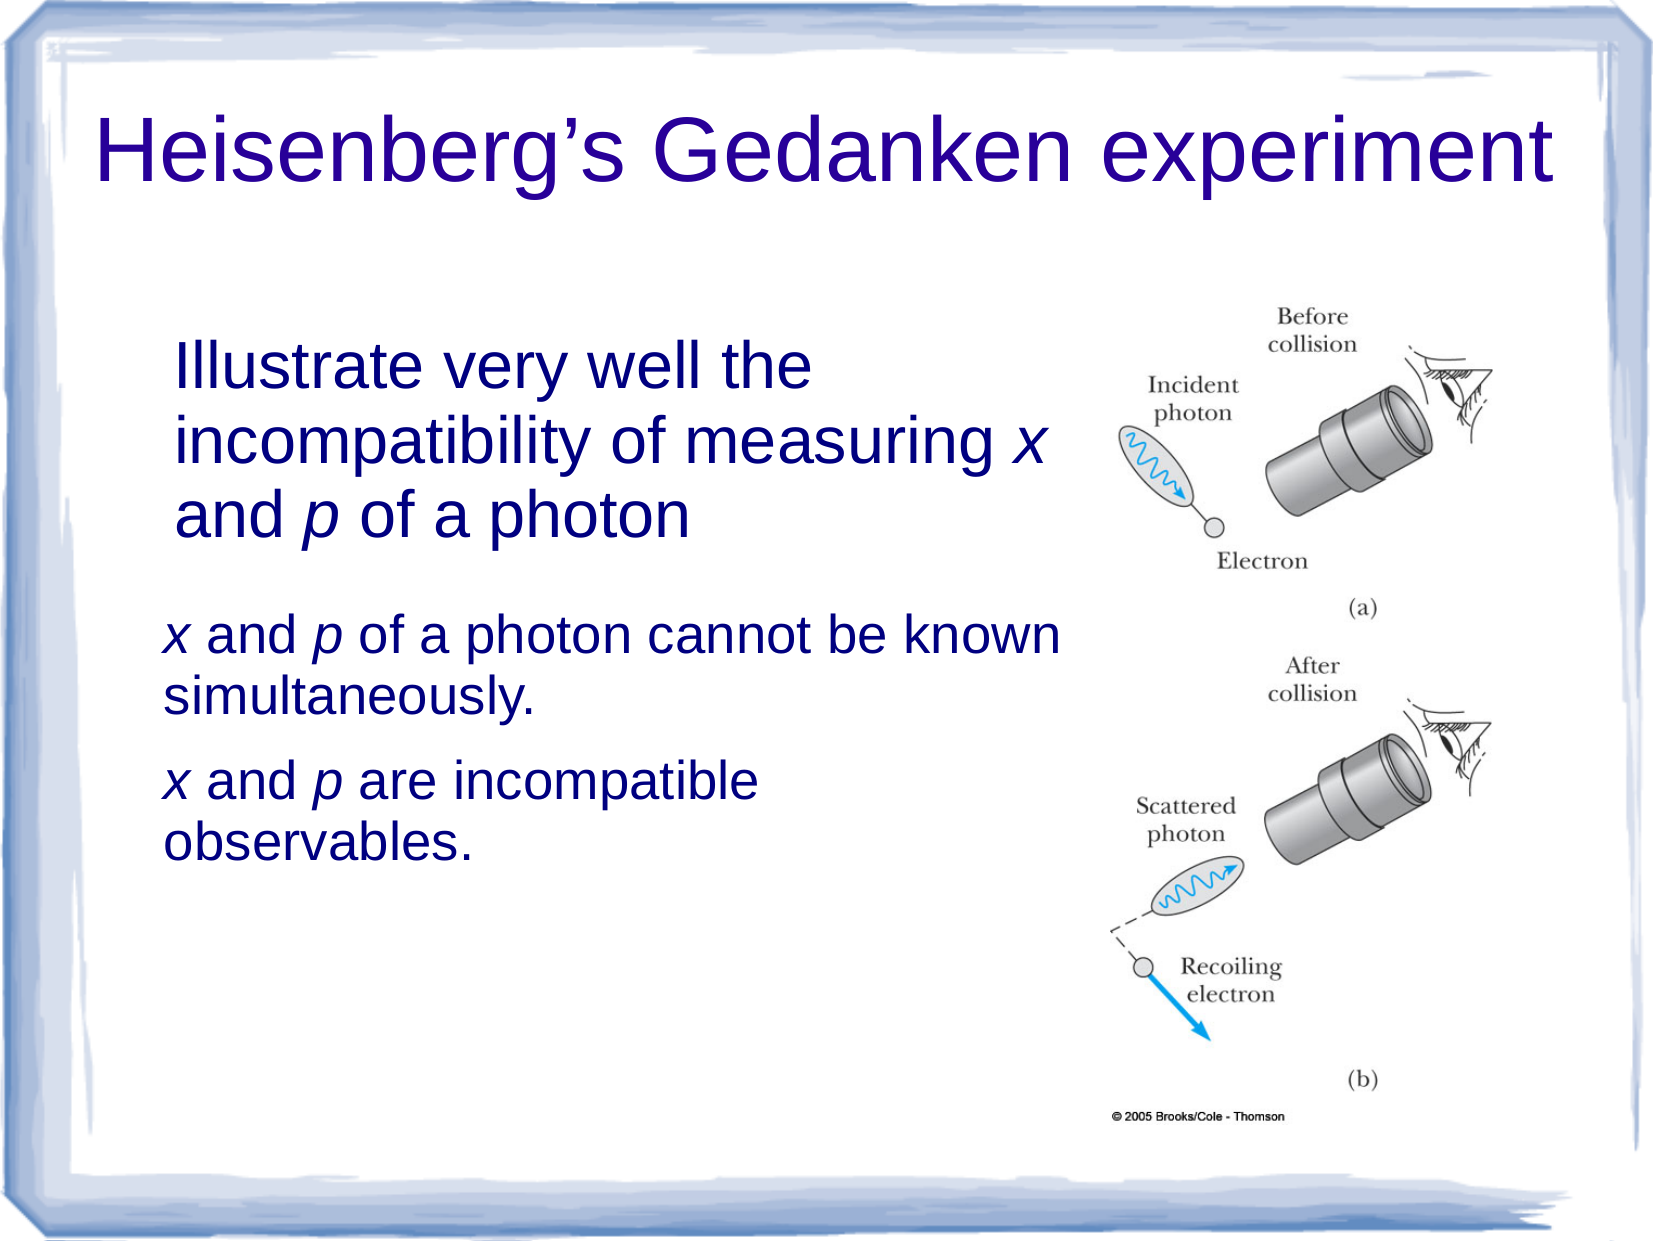

# Heisenberg’s Gedanken experiment
 Illustrate very well the incompatibility of measuring x and p of a photon
 x and p of a photon cannot be known simultaneously.
 x and p are incompatible observables.